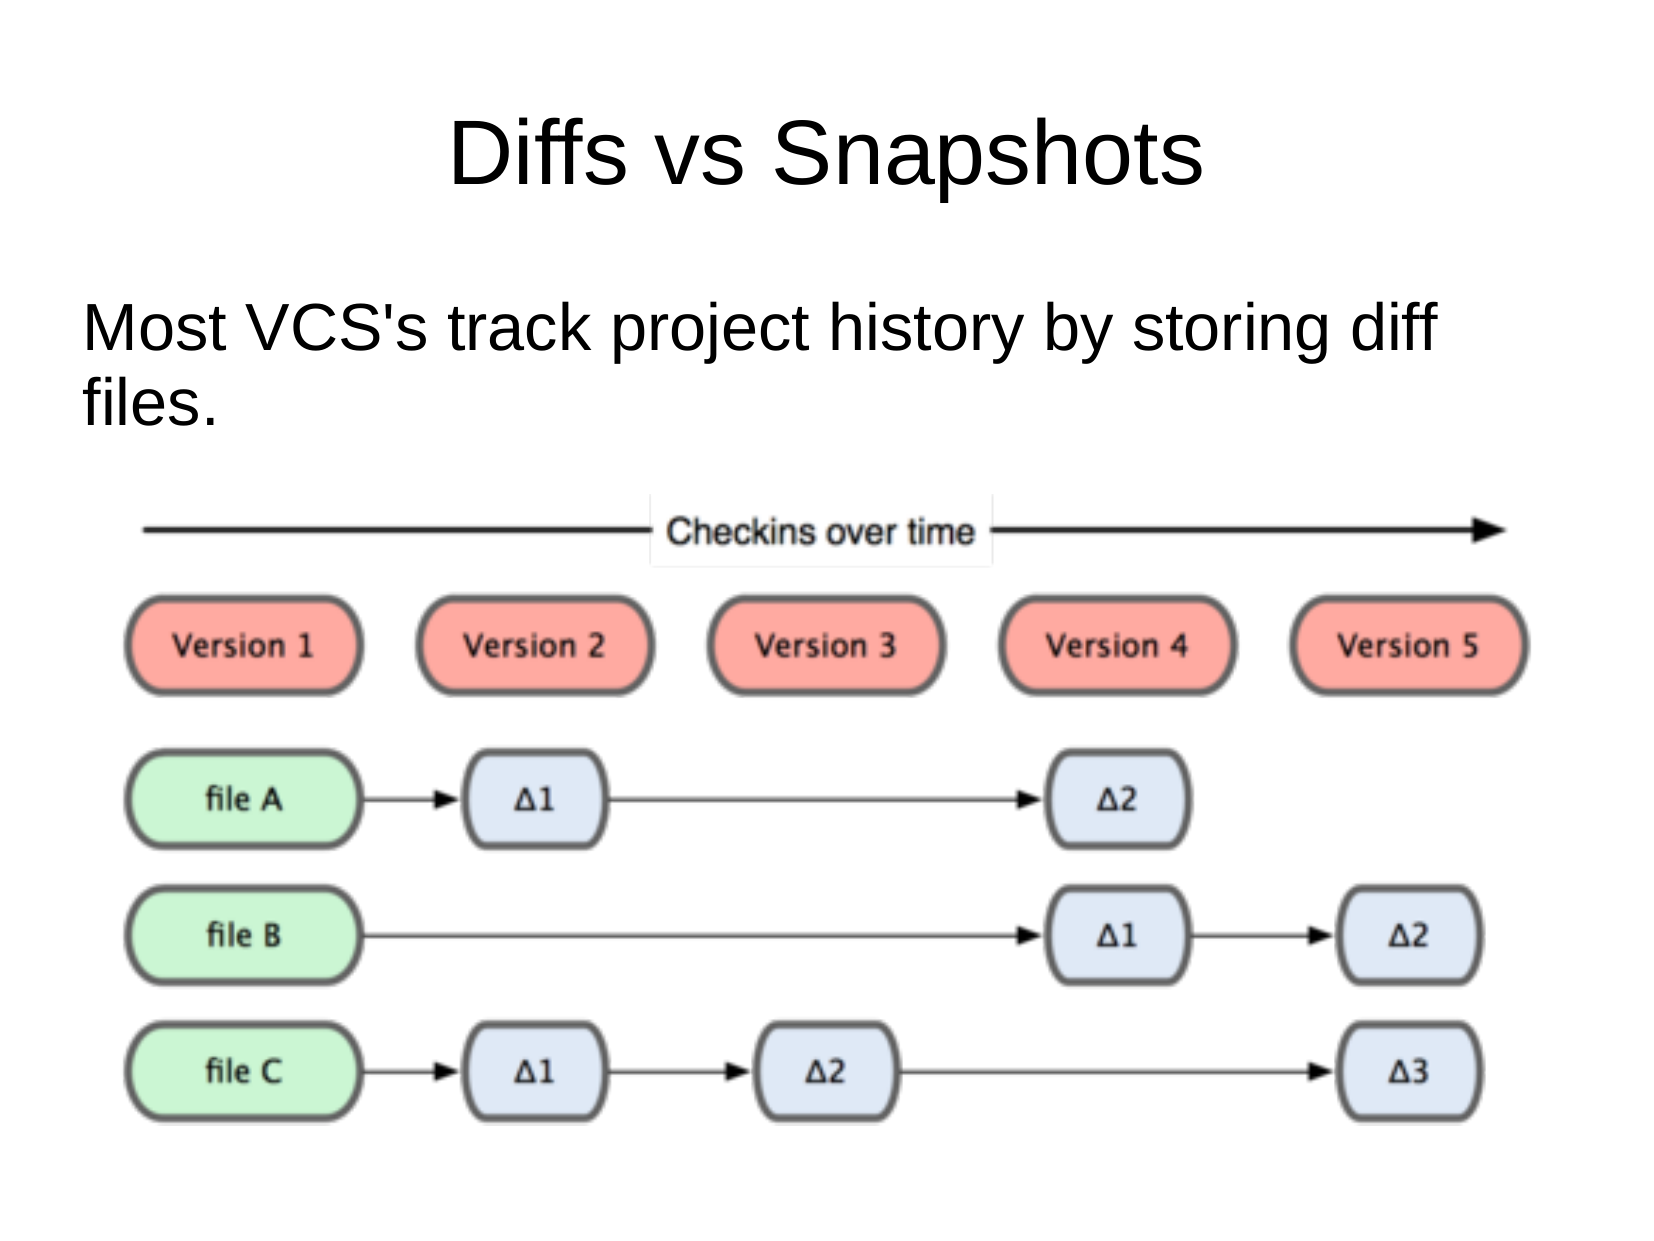

# Diffs vs Snapshots
Most VCS's track project history by storing diff files.